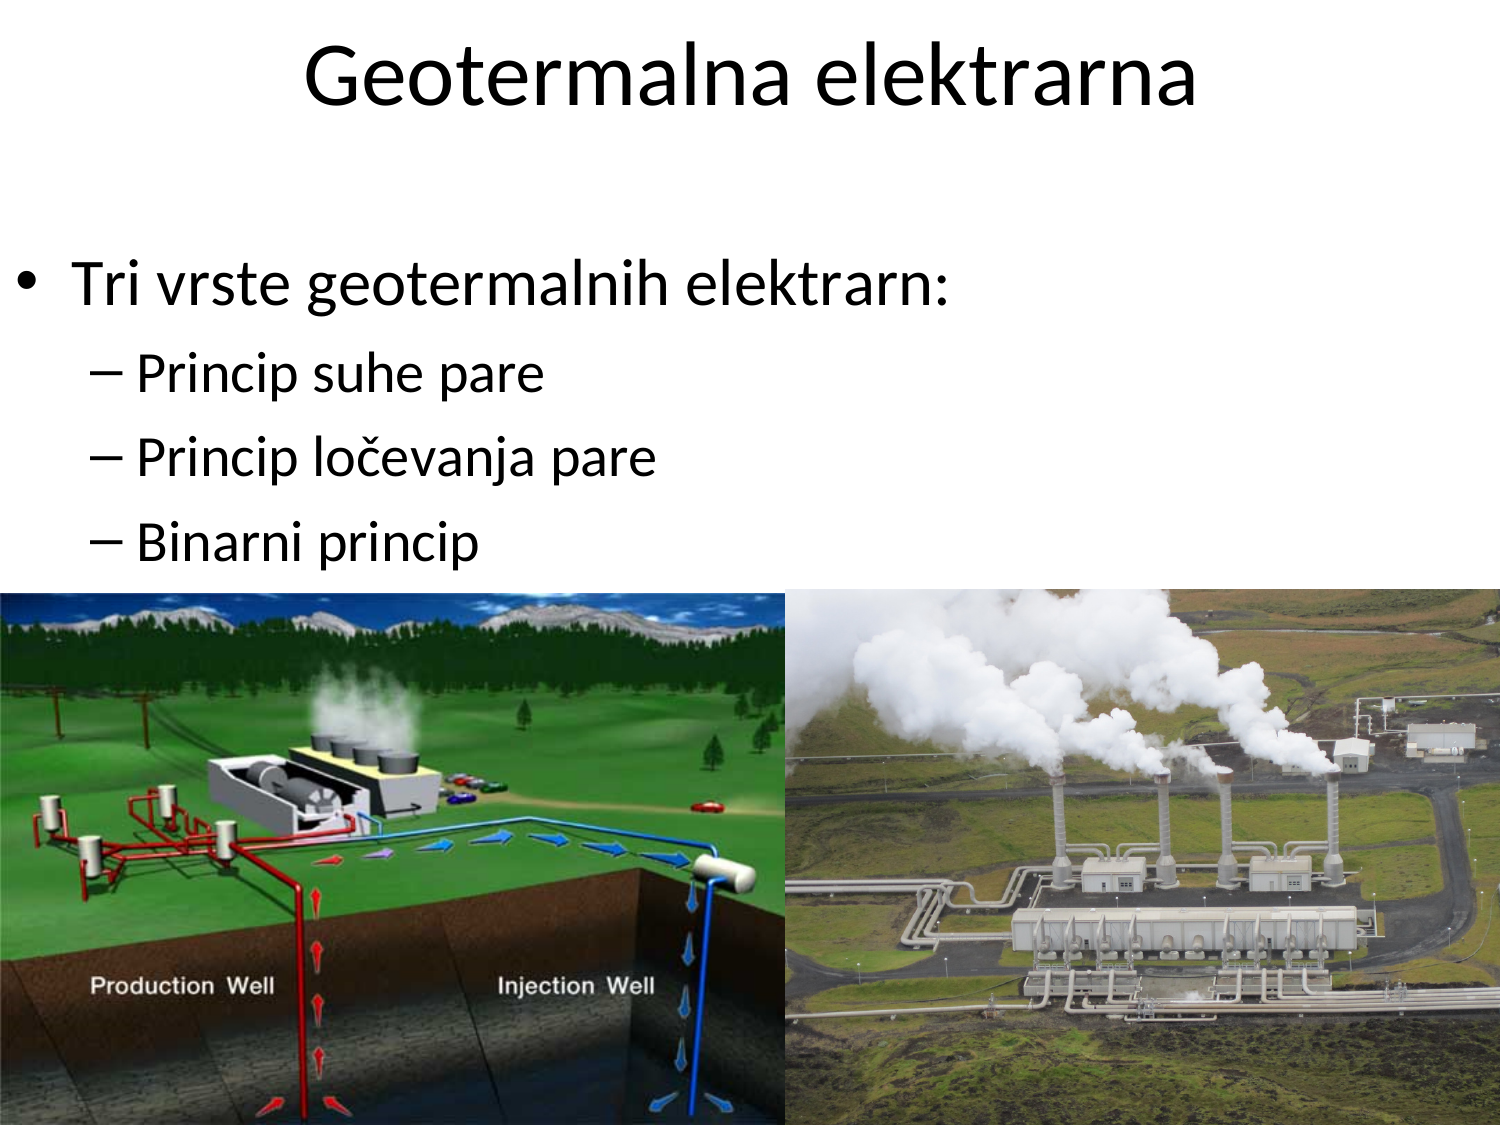

Geotermalna elektrarna
Tri vrste geotermalnih elektrarn:
Princip suhe pare
Princip ločevanja pare
Binarni princip